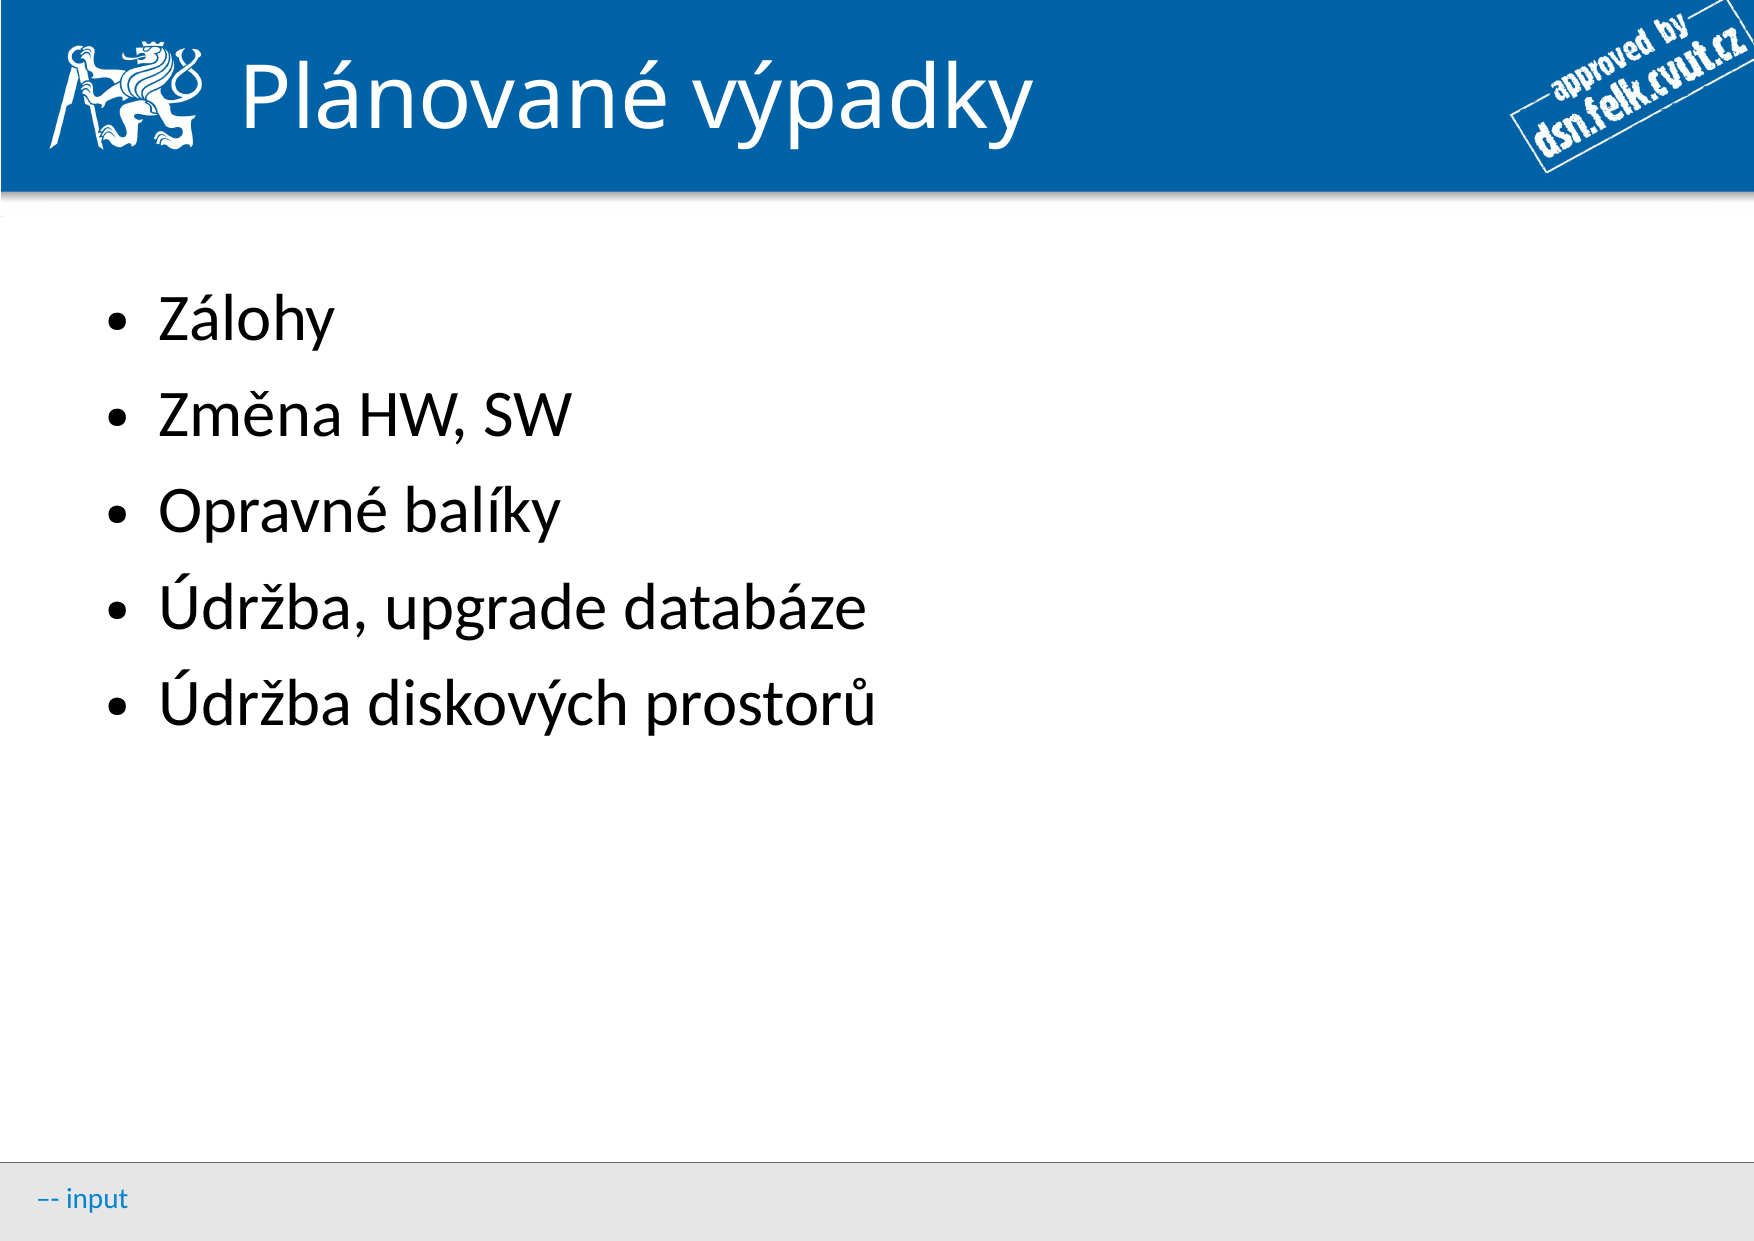

# Plánované výpadky
Zálohy
Změna HW, SW
Opravné balíky
Údržba, upgrade databáze
Údržba diskových prostorů